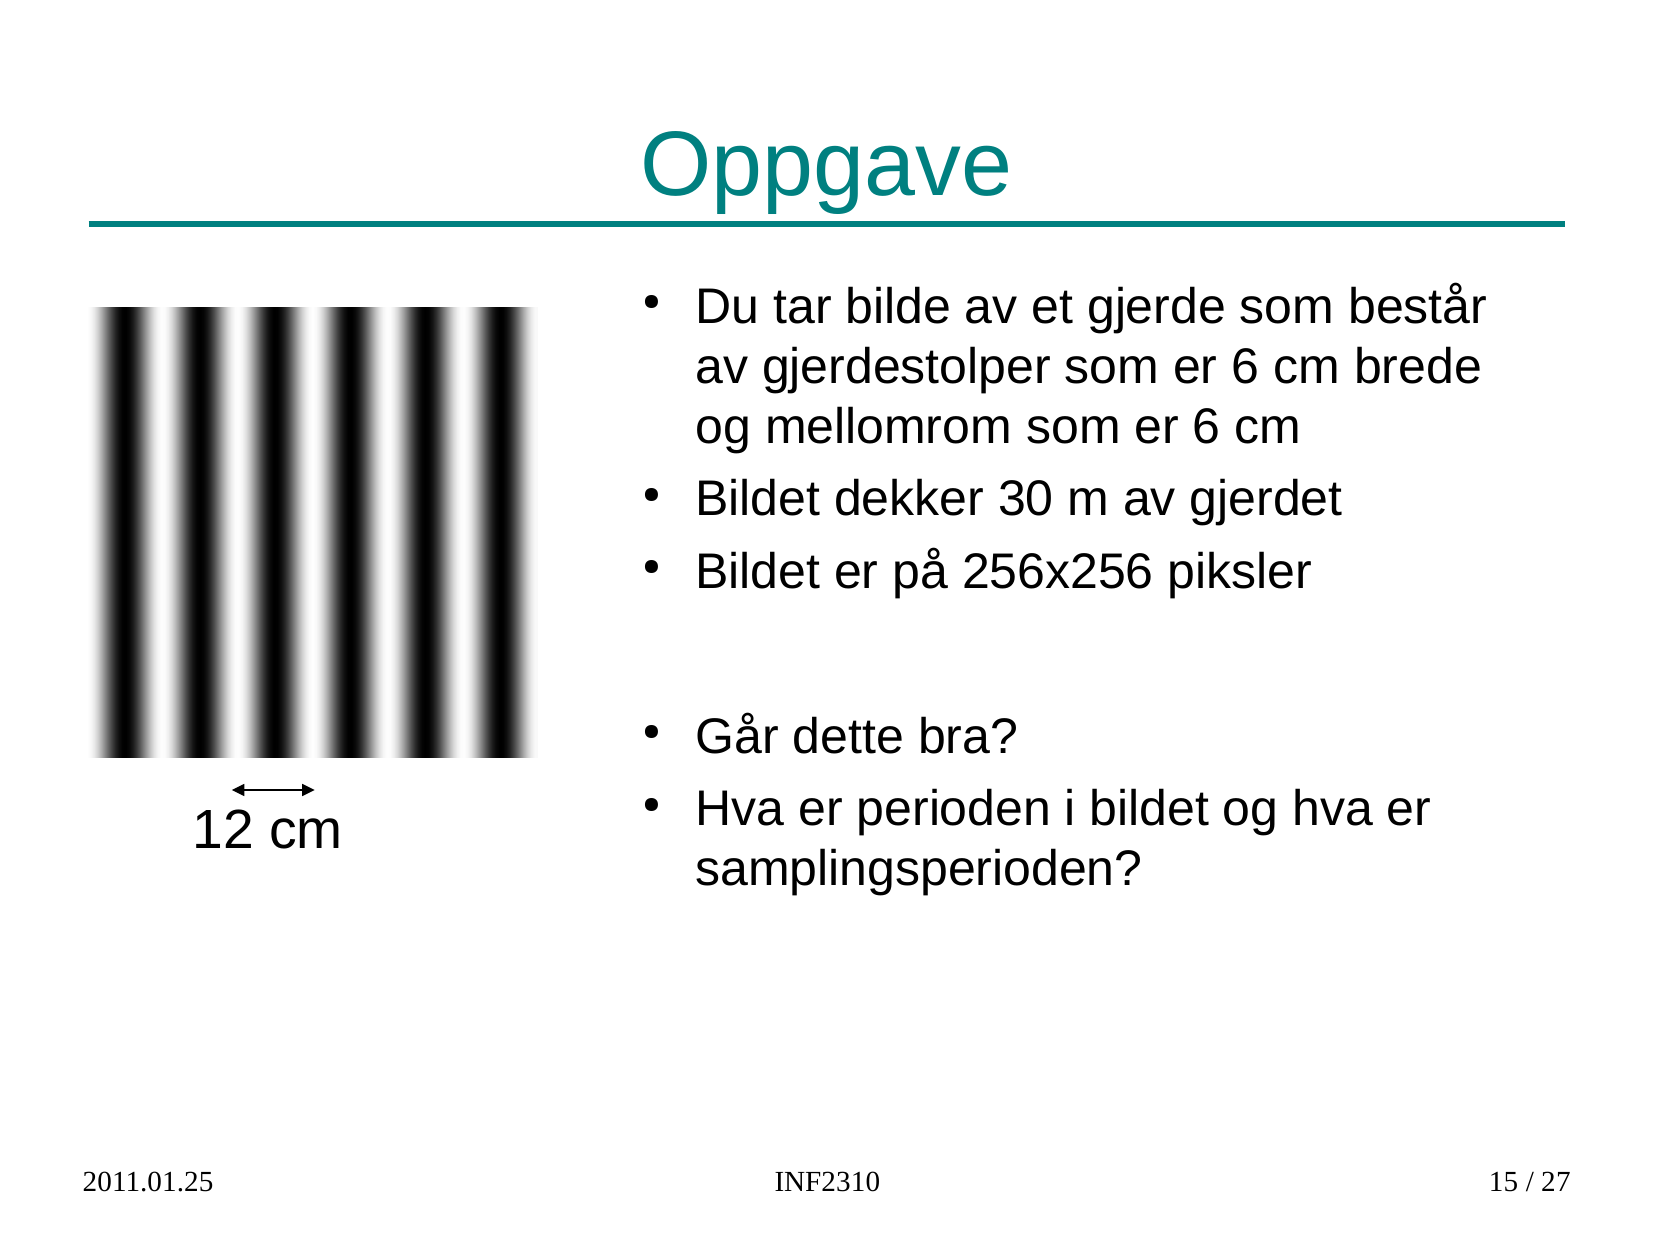

# Oppgave
Du tar bilde av et gjerde som består av gjerdestolper som er 6 cm brede og mellomrom som er 6 cm
Bildet dekker 30 m av gjerdet
Bildet er på 256x256 piksler
Går dette bra?
Hva er perioden i bildet og hva er samplingsperioden?
12 cm
2011.01.25
INF2310
15